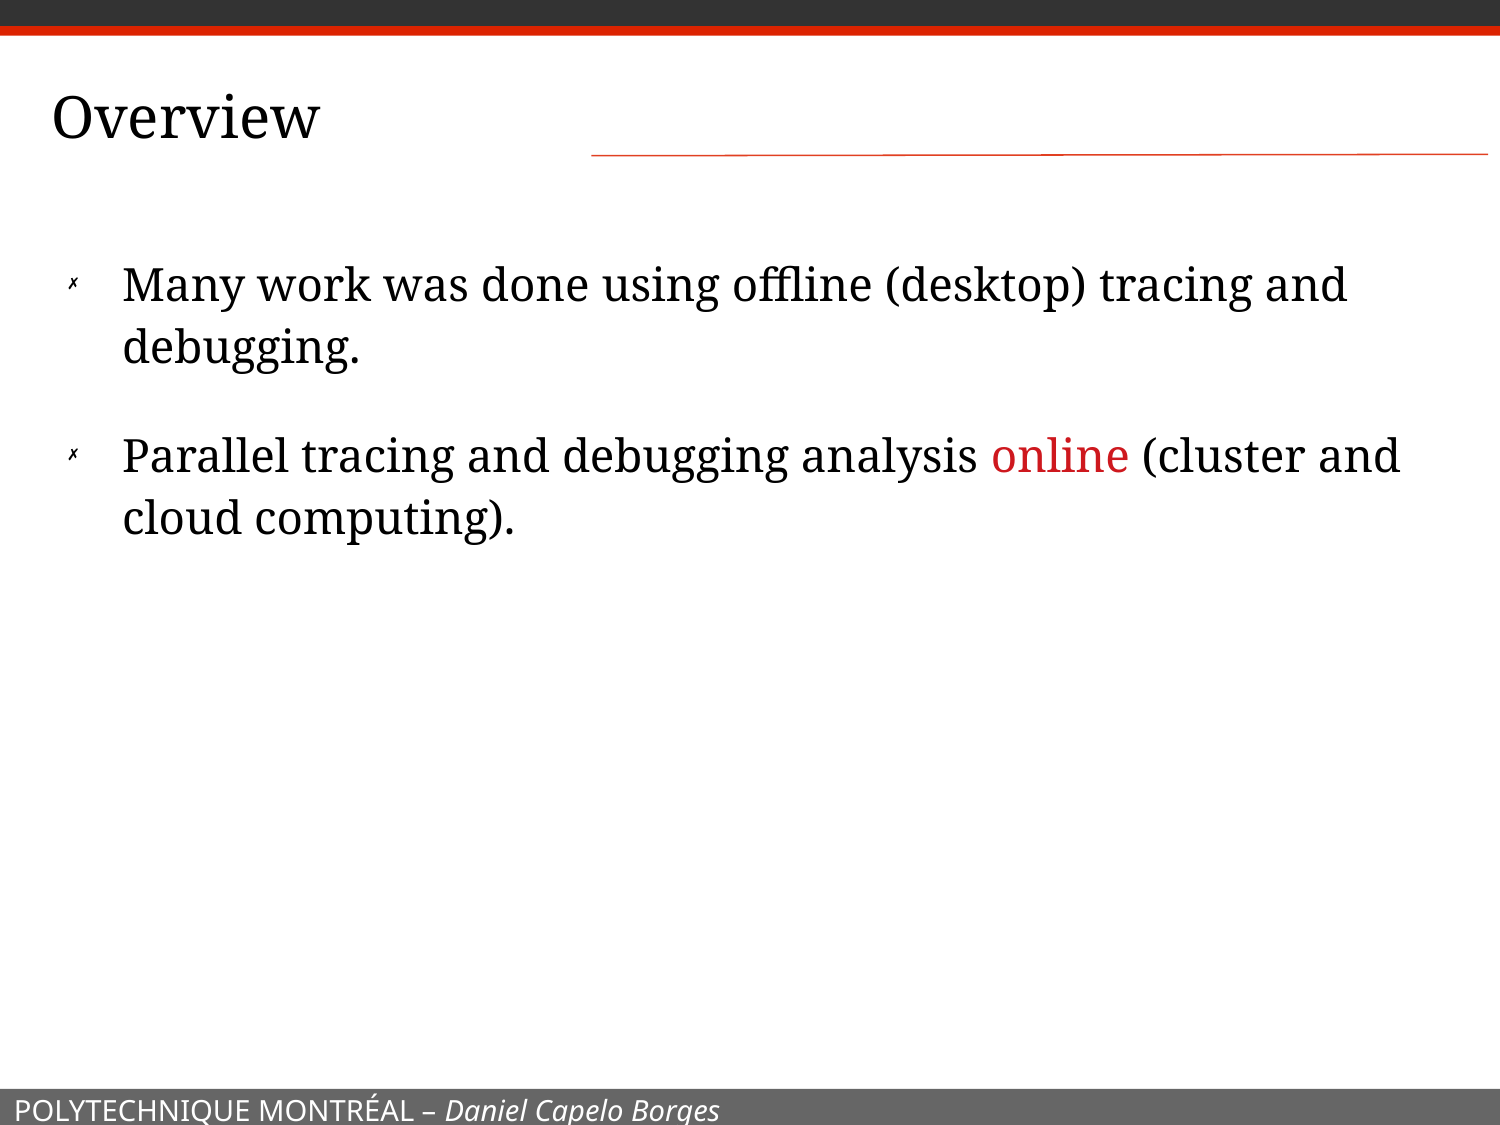

# Overview
Many work was done using offline (desktop) tracing and debugging.
Parallel tracing and debugging analysis online (cluster and cloud computing).